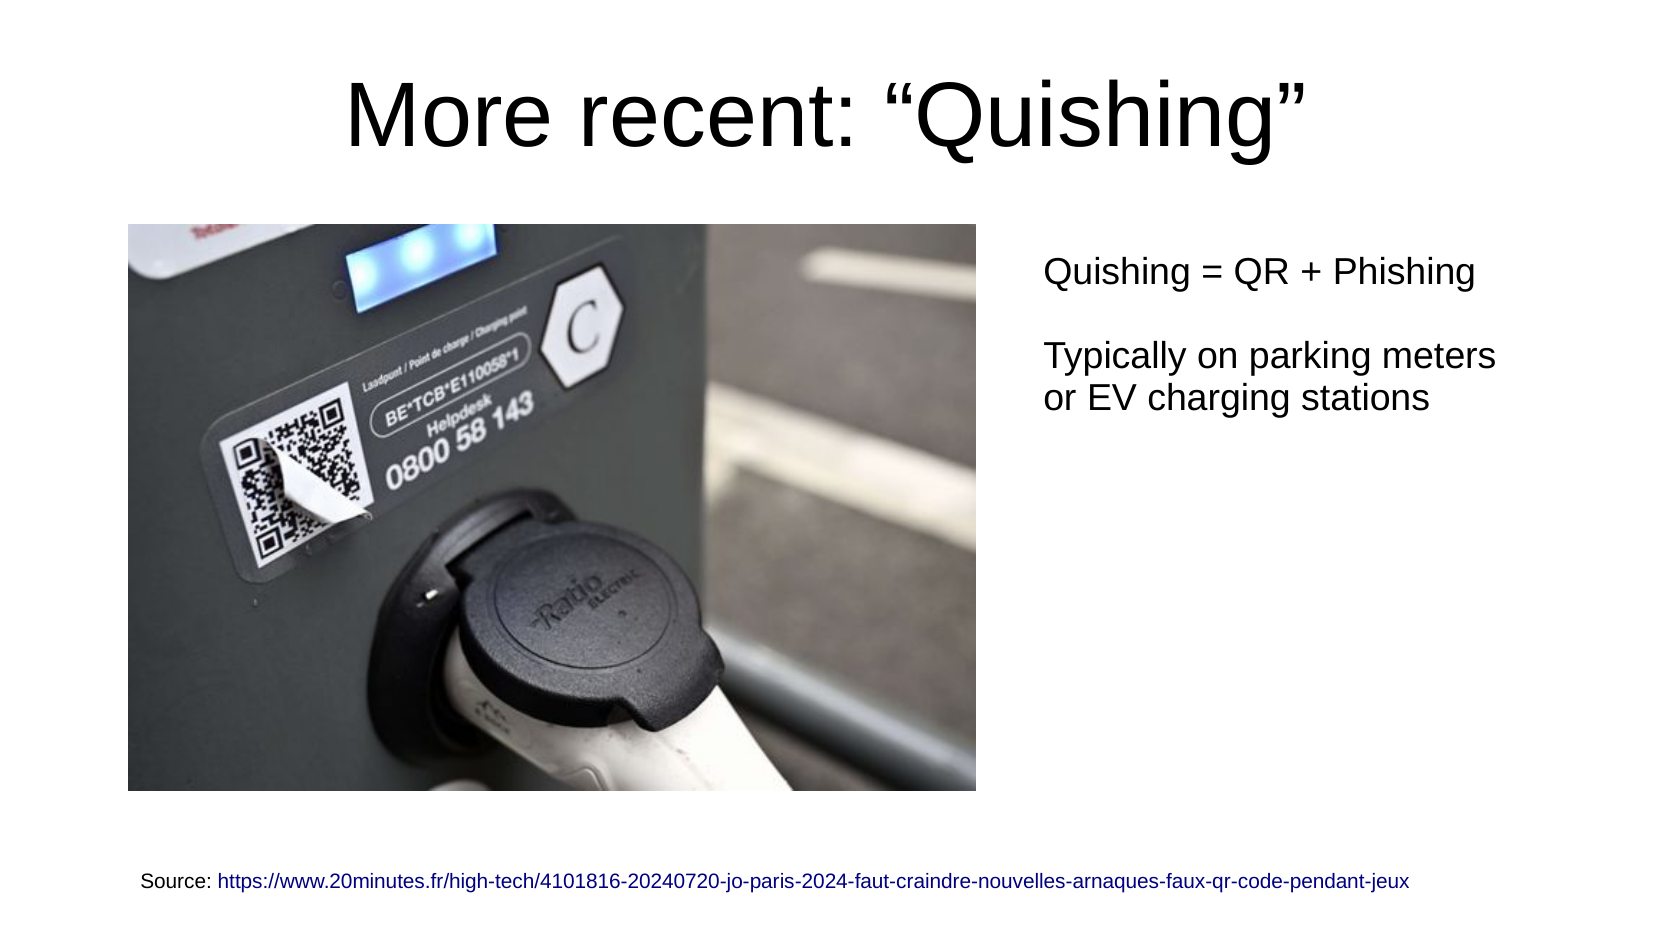

# More recent: “Quishing”
Quishing = QR + Phishing
Typically on parking meters
or EV charging stations
Source: https://www.20minutes.fr/high-tech/4101816-20240720-jo-paris-2024-faut-craindre-nouvelles-arnaques-faux-qr-code-pendant-jeux